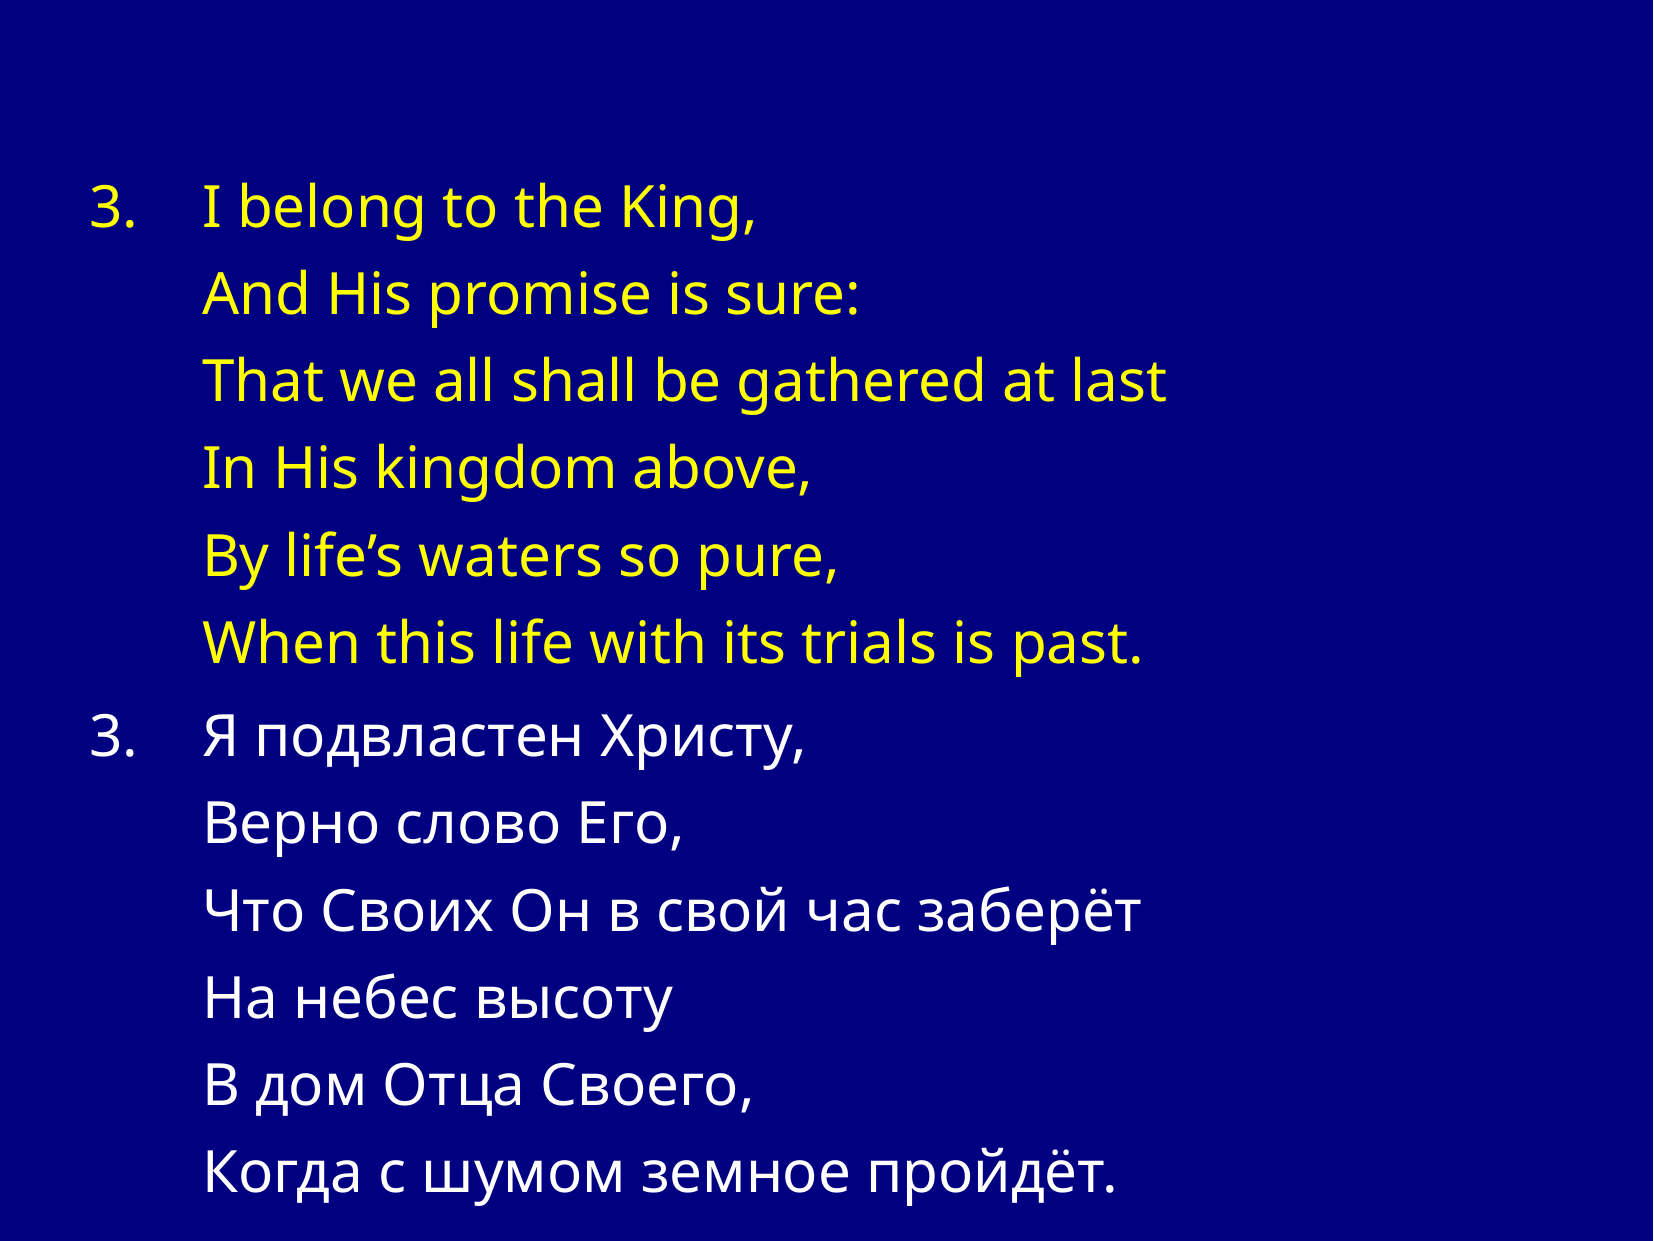

3.	I belong to the King,
	And His promise is sure:
	That we all shall be gathered at last
	In His kingdom above,
	By life’s waters so pure,
	When this life with its trials is past.
3.	Я подвластен Христу,
	Верно слово Его,
	Что Своих Он в свой час заберёт
	На небес высоту
	В дом Отца Своего,
	Когда с шумом земное пройдёт.